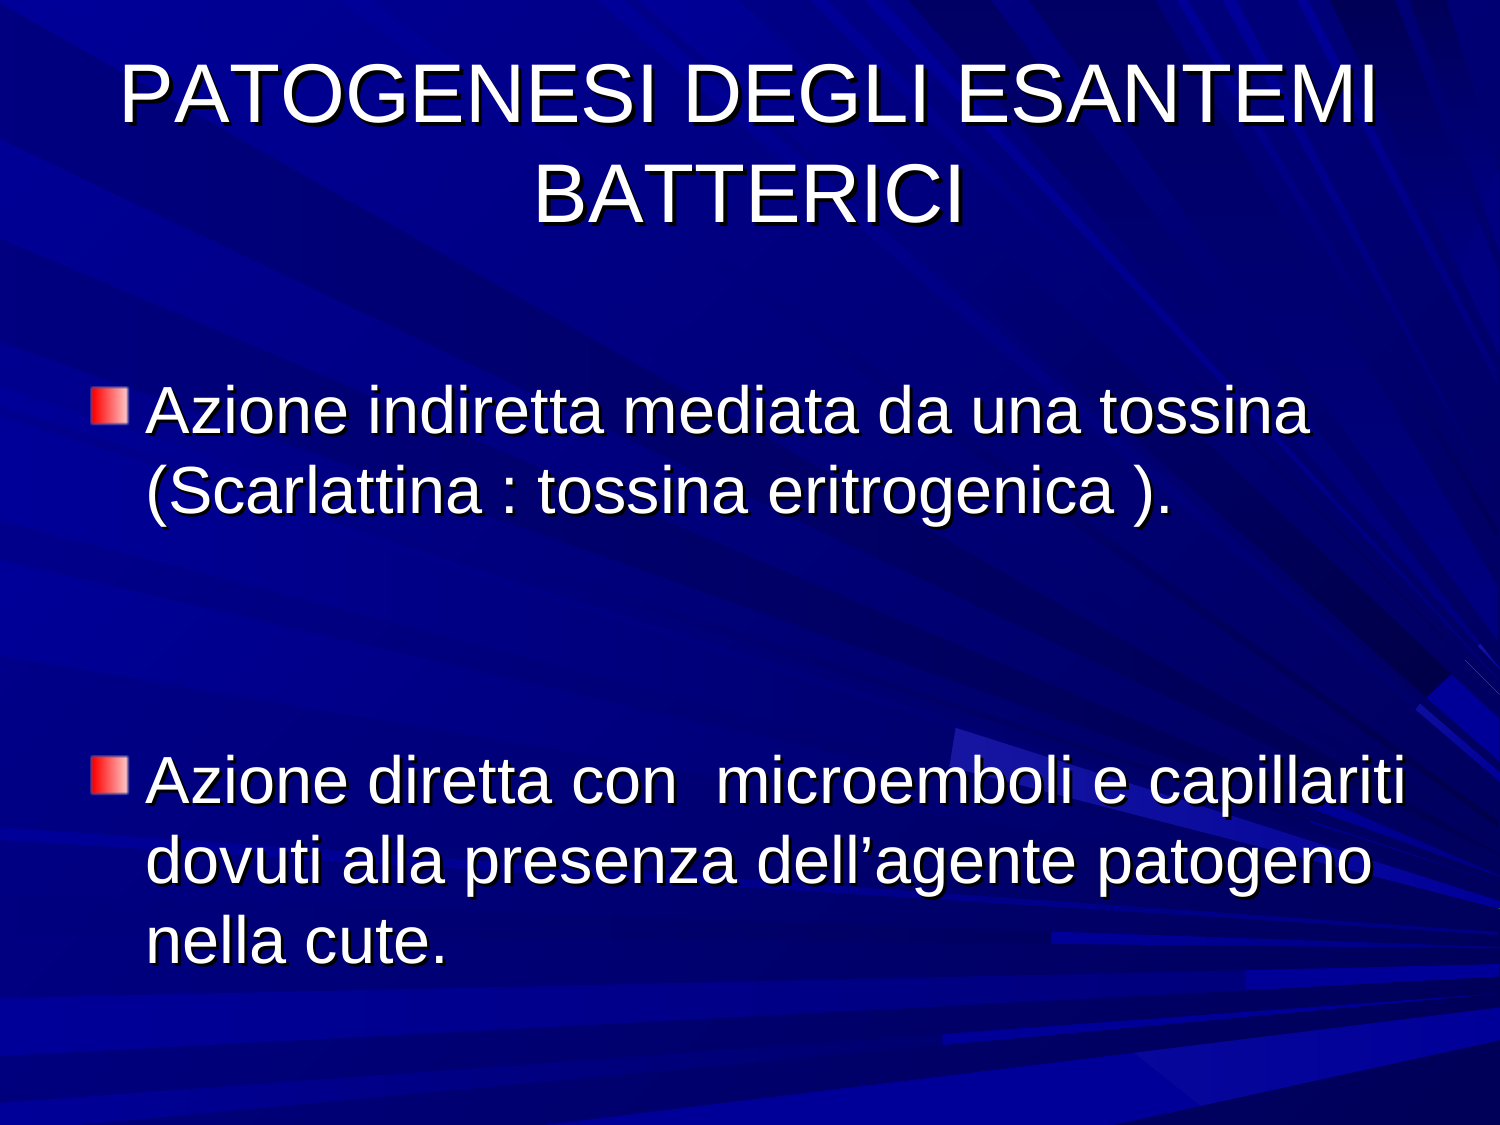

# PATOGENESI DEGLI ESANTEMI BATTERICI
Azione indiretta mediata da una tossina (Scarlattina : tossina eritrogenica ).
Azione diretta con microemboli e capillariti dovuti alla presenza dell’agente patogeno nella cute.